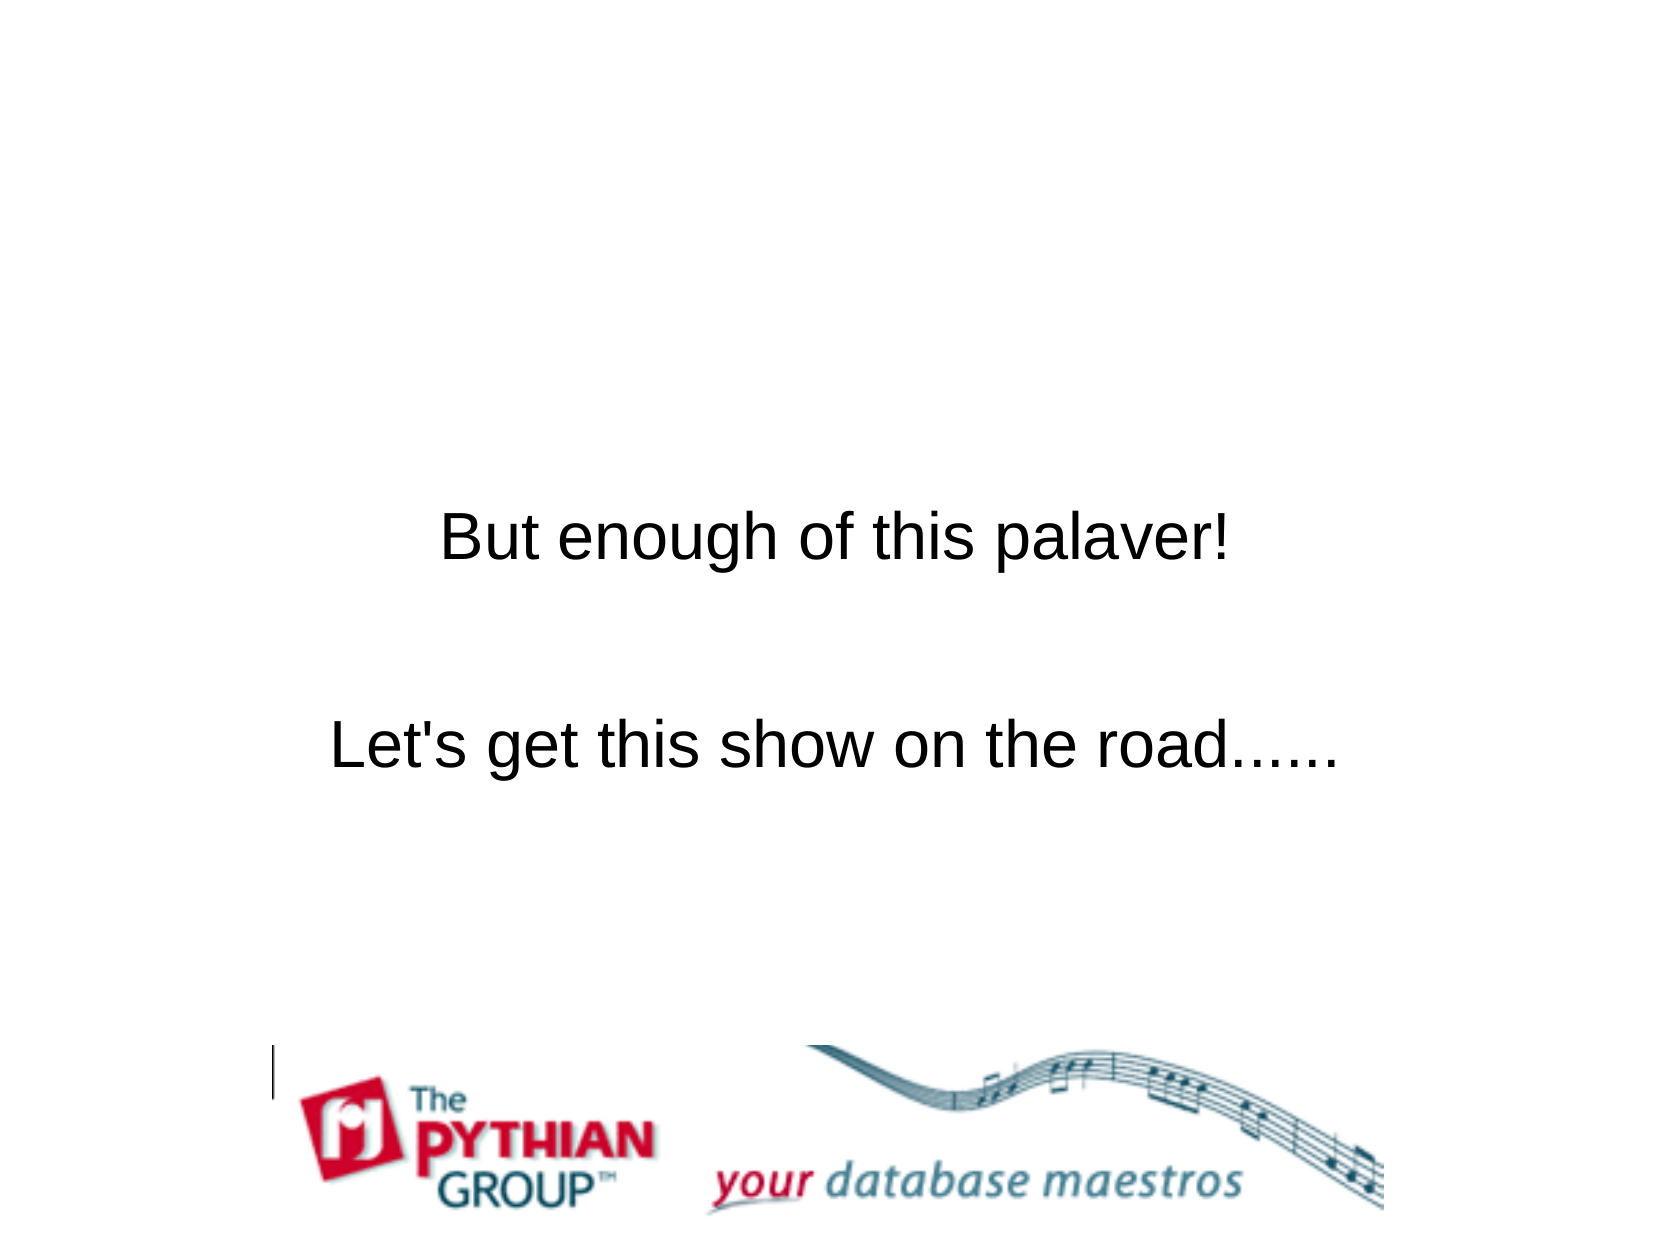

# But enough of this palaver!
Let's get this show on the road......